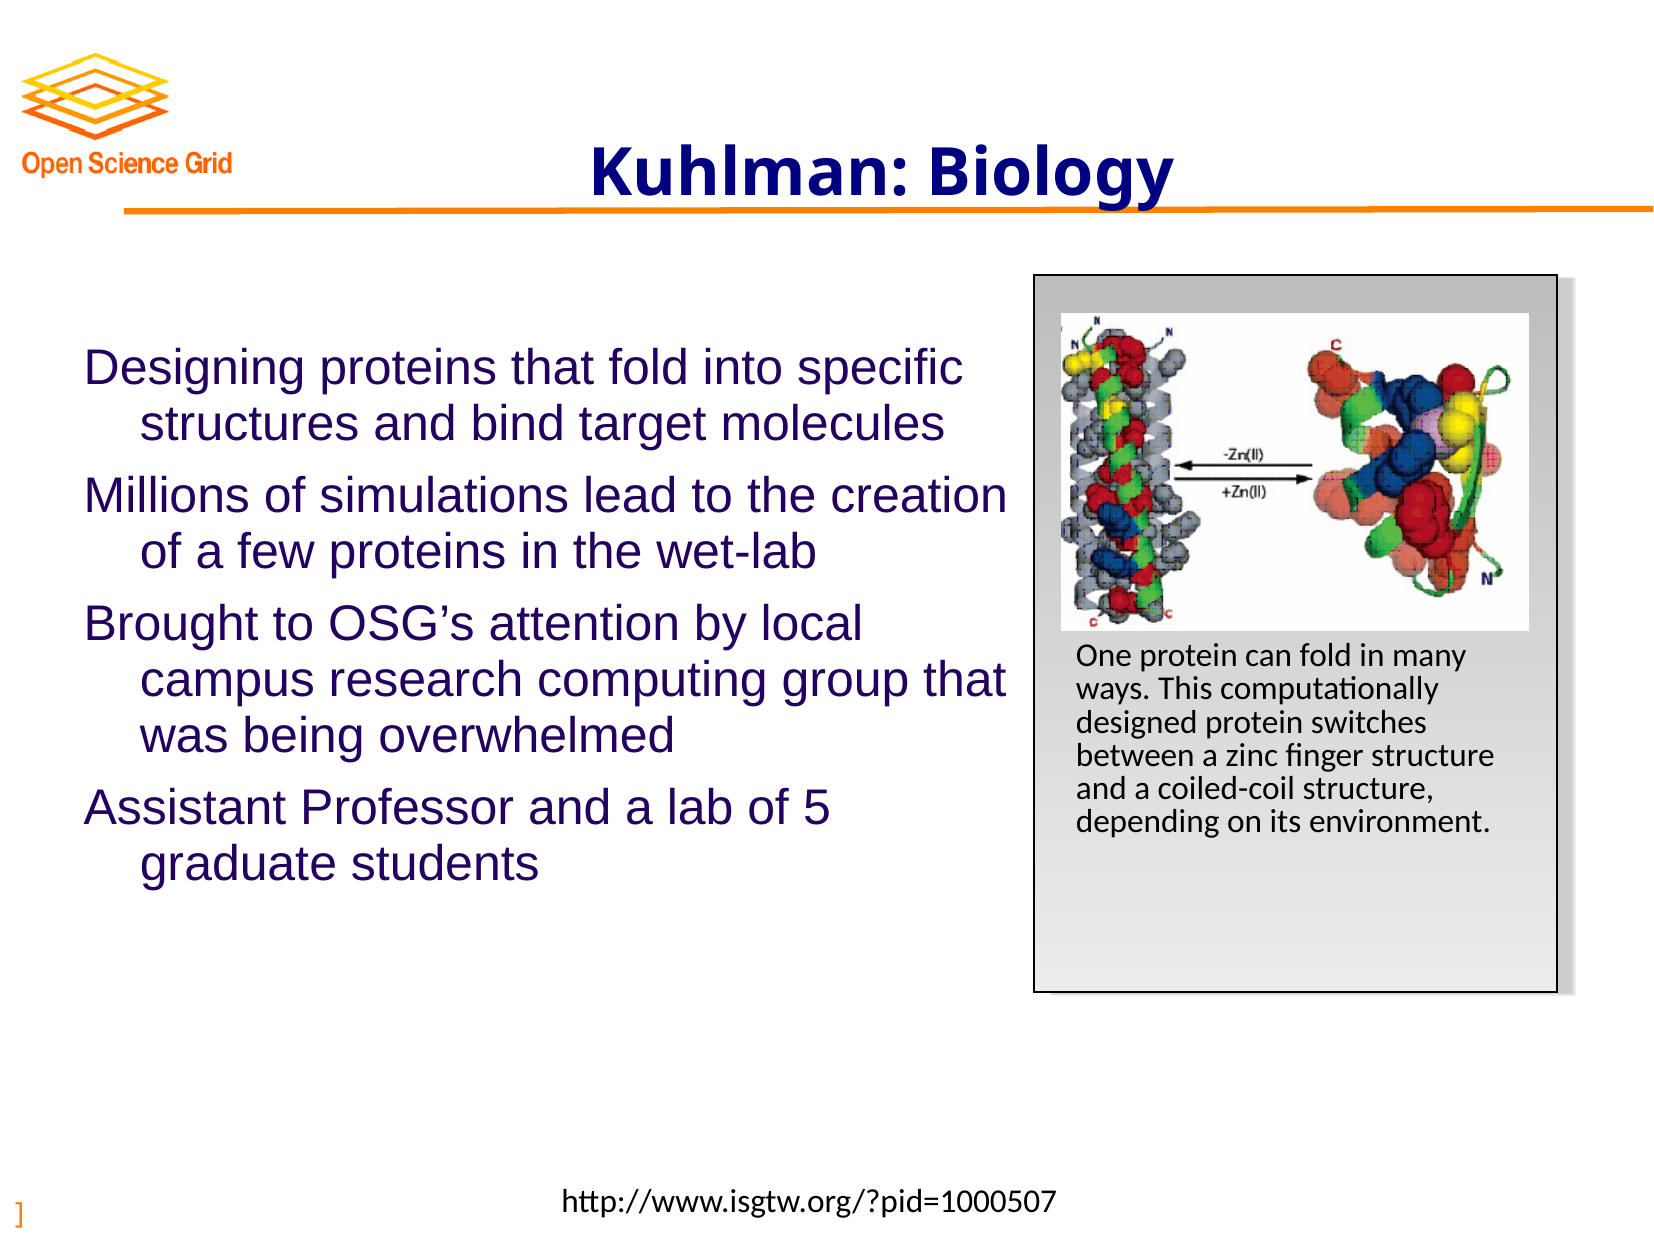

# Kuhlman: Biology
Designing proteins that fold into specific structures and bind target molecules
Millions of simulations lead to the creation of a few proteins in the wet-lab
Brought to OSG’s attention by local campus research computing group that was being overwhelmed
Assistant Professor and a lab of 5 graduate students
One protein can fold in many ways. This computationally designed protein switches between a zinc finger structure and a coiled-coil structure, depending on its environment.
http://www.isgtw.org/?pid=1000507